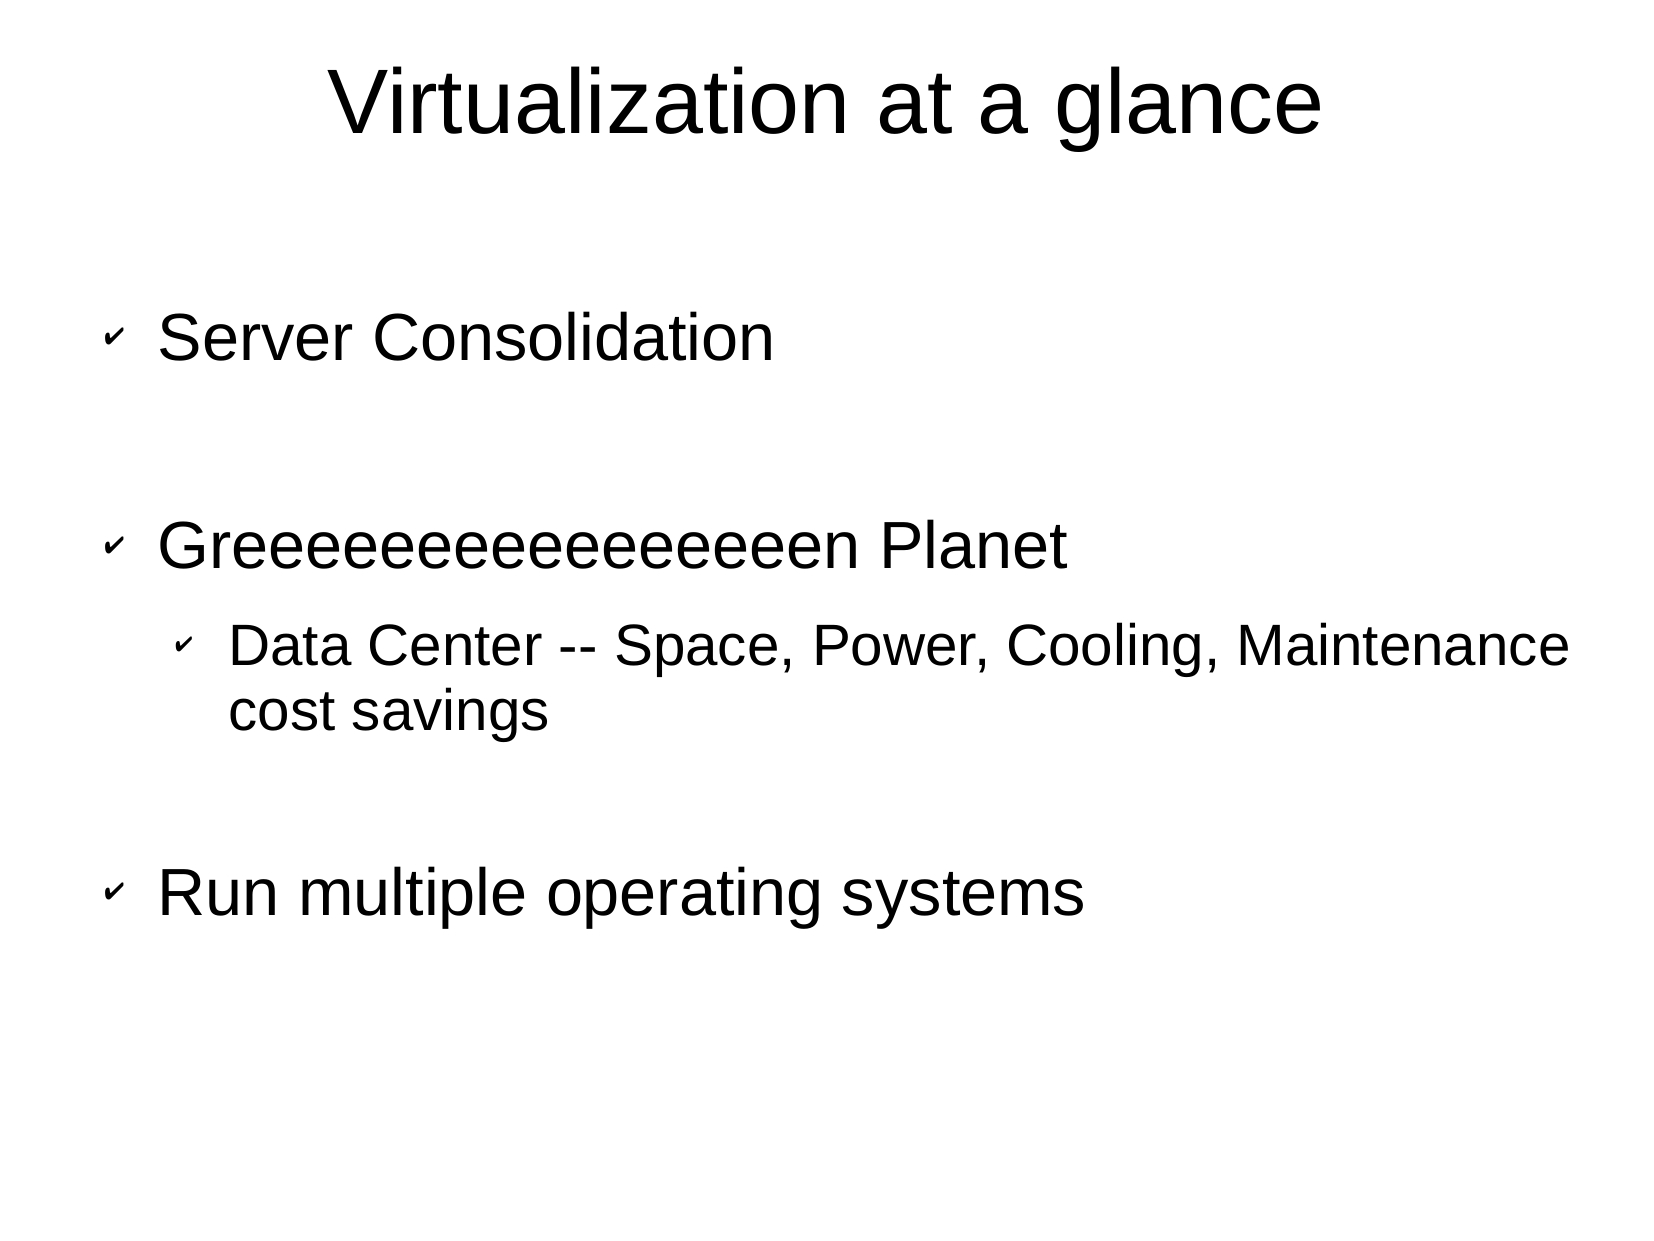

# Virtualization at a glance
Server Consolidation
Greeeeeeeeeeeeeeeen Planet
Data Center -- Space, Power, Cooling, Maintenance cost savings
Run multiple operating systems